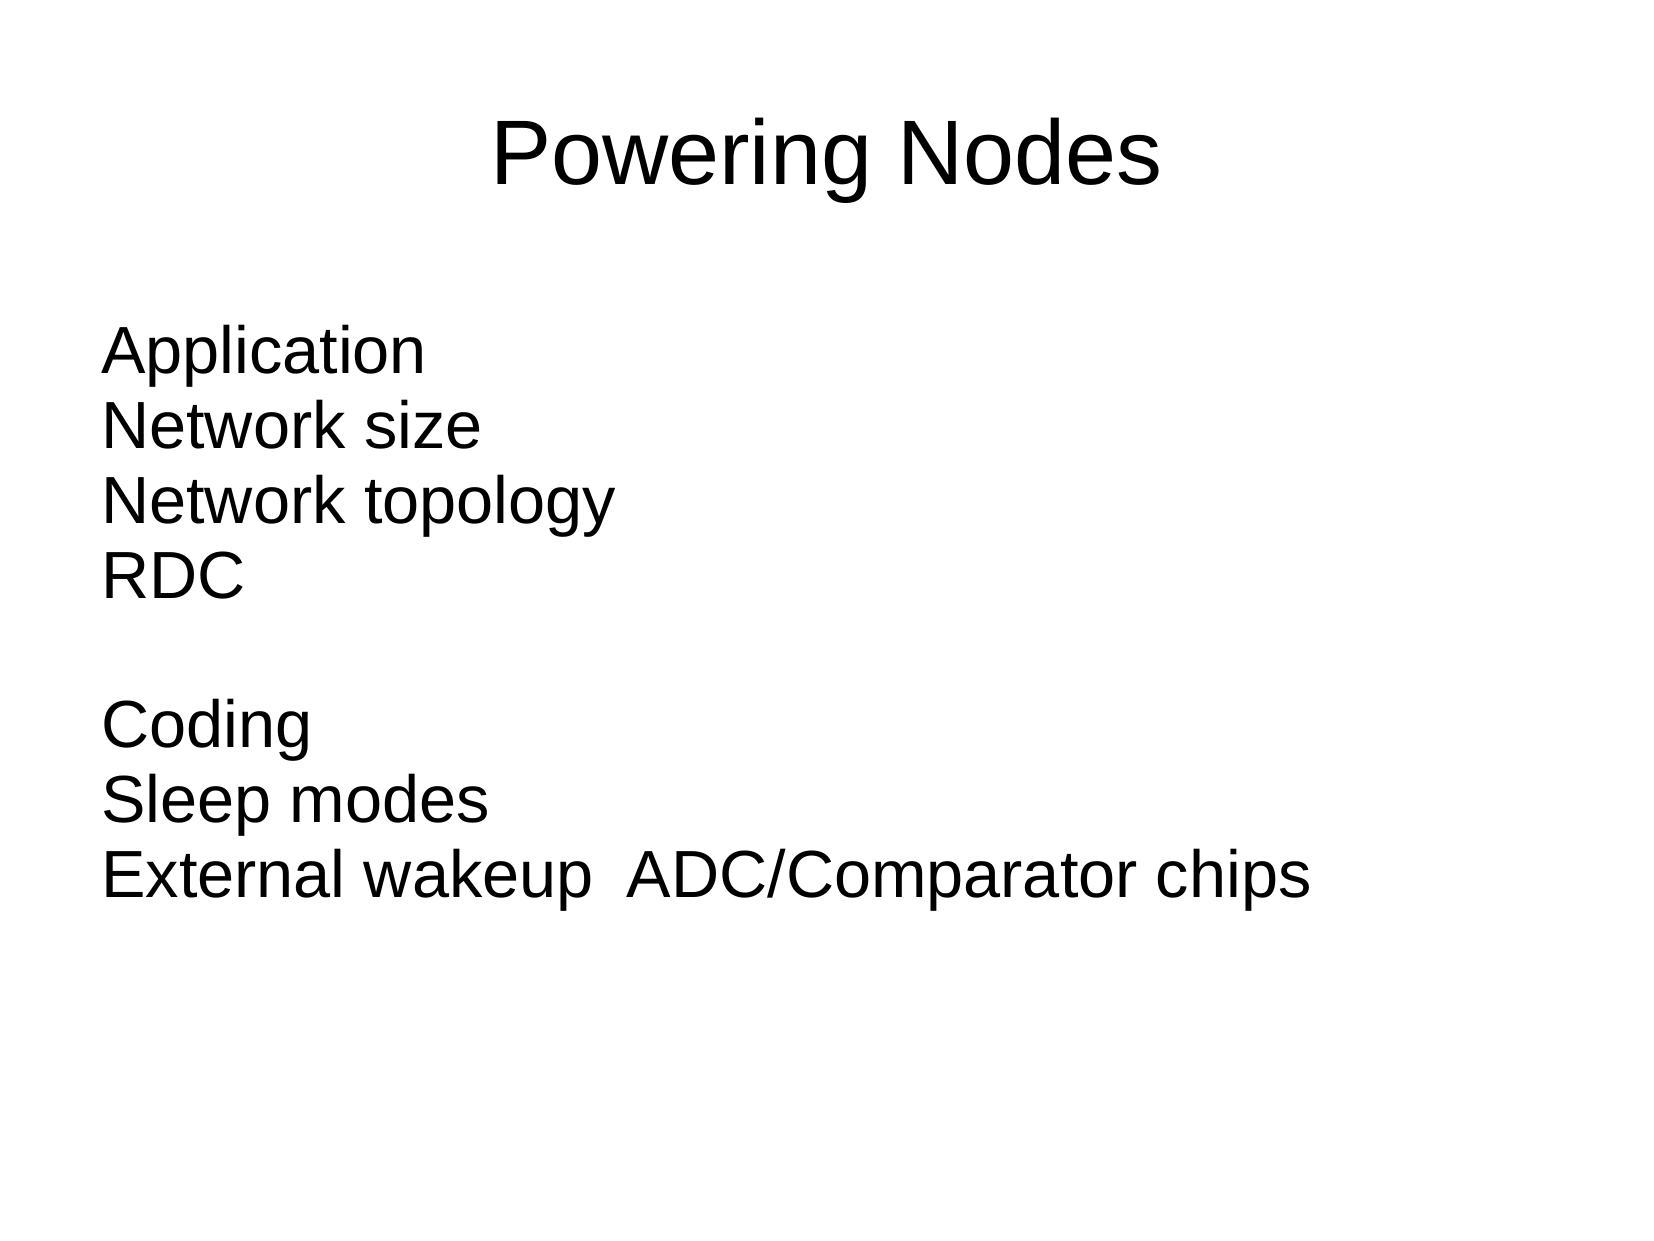

# Powering Nodes
 Application
 Network size
 Network topology
 RDC
 Coding
 Sleep modes
 External wakeup ADC/Comparator chips